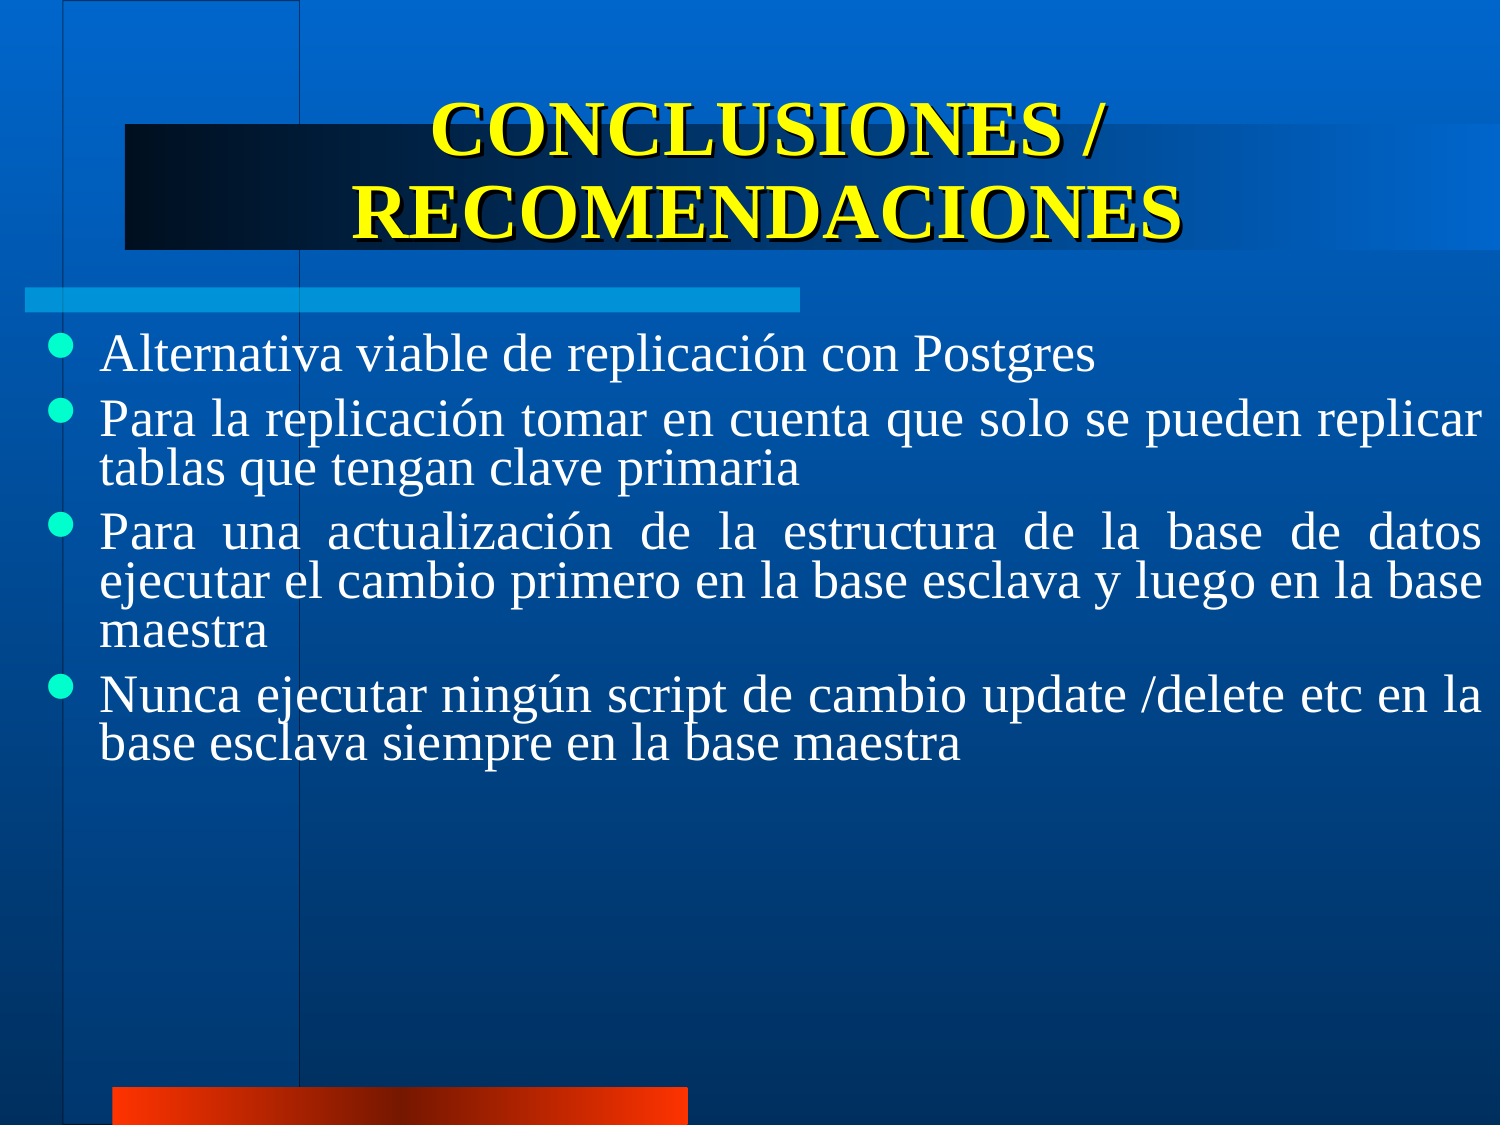

# CONCLUSIONES / RECOMENDACIONES
Alternativa viable de replicación con Postgres
Para la replicación tomar en cuenta que solo se pueden replicar tablas que tengan clave primaria
Para una actualización de la estructura de la base de datos ejecutar el cambio primero en la base esclava y luego en la base maestra
Nunca ejecutar ningún script de cambio update /delete etc en la base esclava siempre en la base maestra